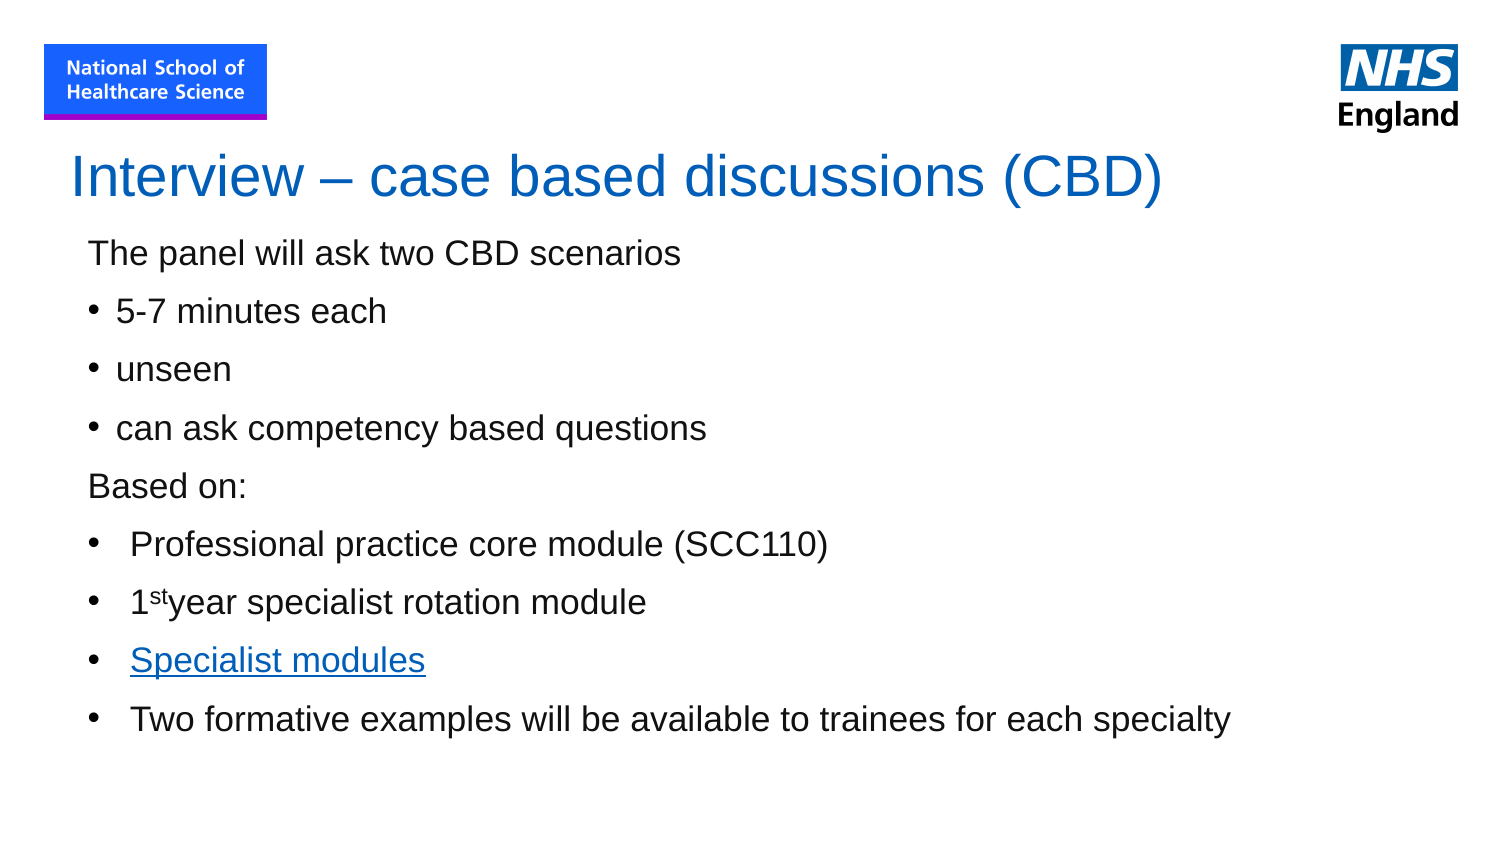

# Interview – case based discussions (CBD)
The panel will ask two CBD scenarios
5-7 minutes each
unseen
can ask competency based questions
Based on:
Professional practice core module (SCC110)
1styear specialist rotation module
Specialist modules
Two formative examples will be available to trainees for each specialty